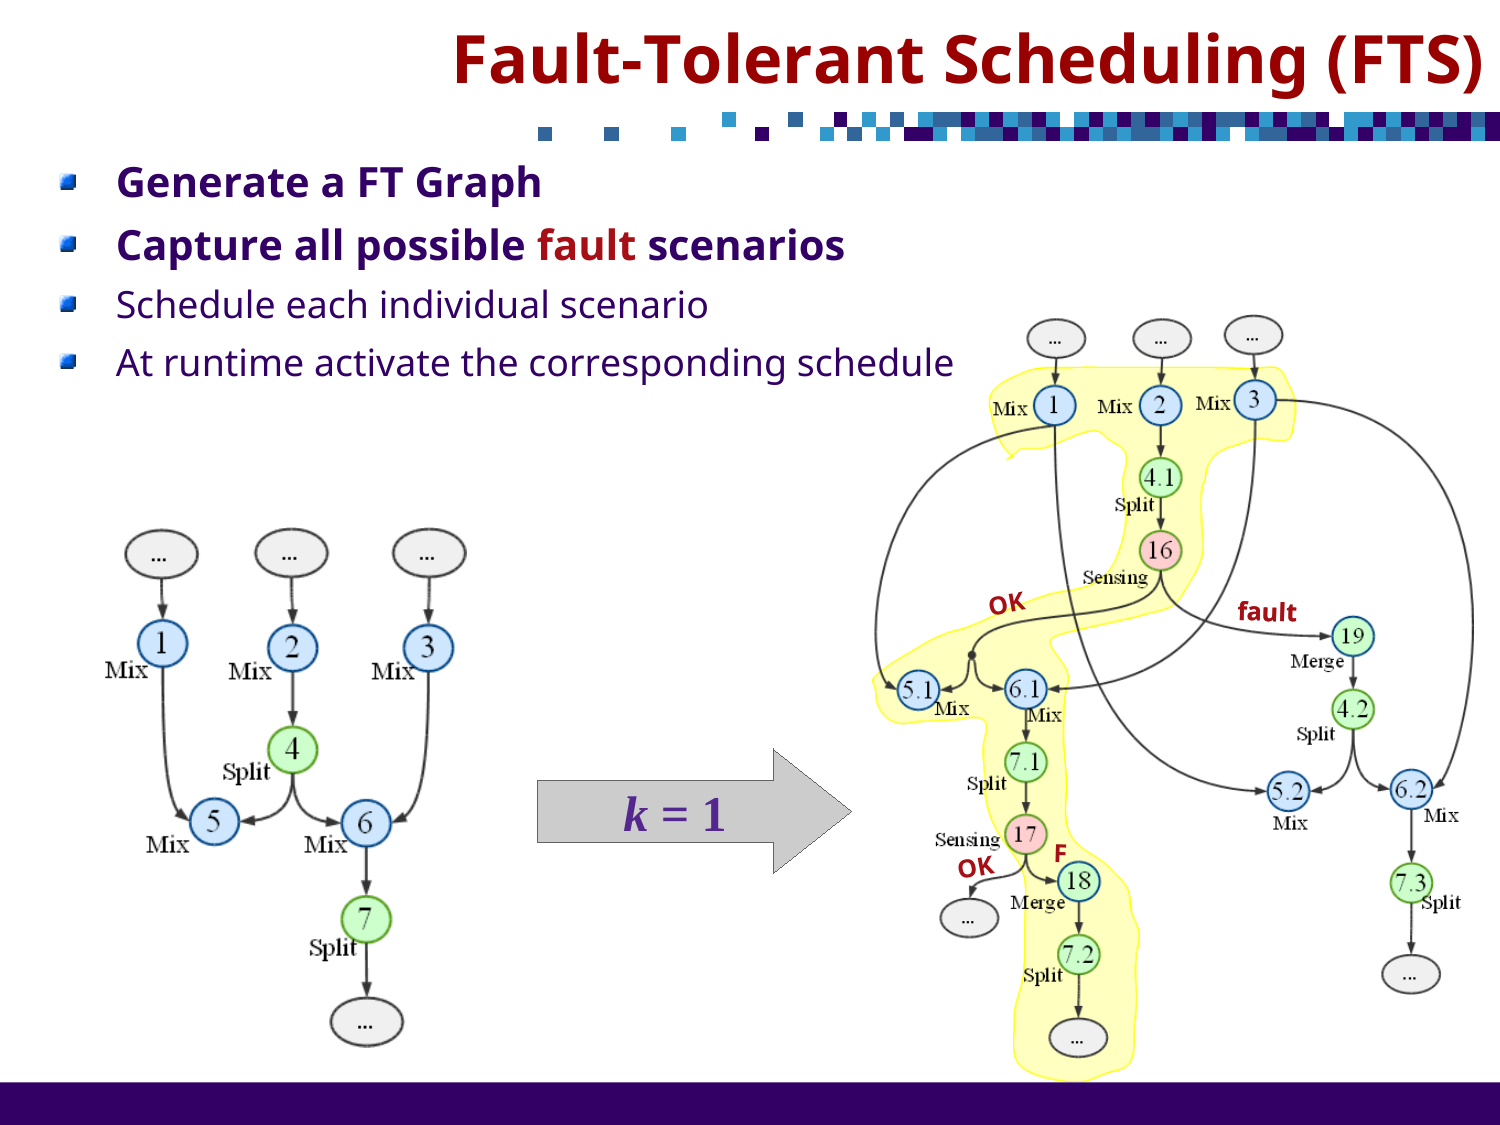

# Fault-Tolerant Scheduling (FTS)
Generate a FT Graph
Capture all possible fault scenarios
Schedule each individual scenario
At runtime activate the corresponding schedule
OK
fault
fault
k = 1
F
OK